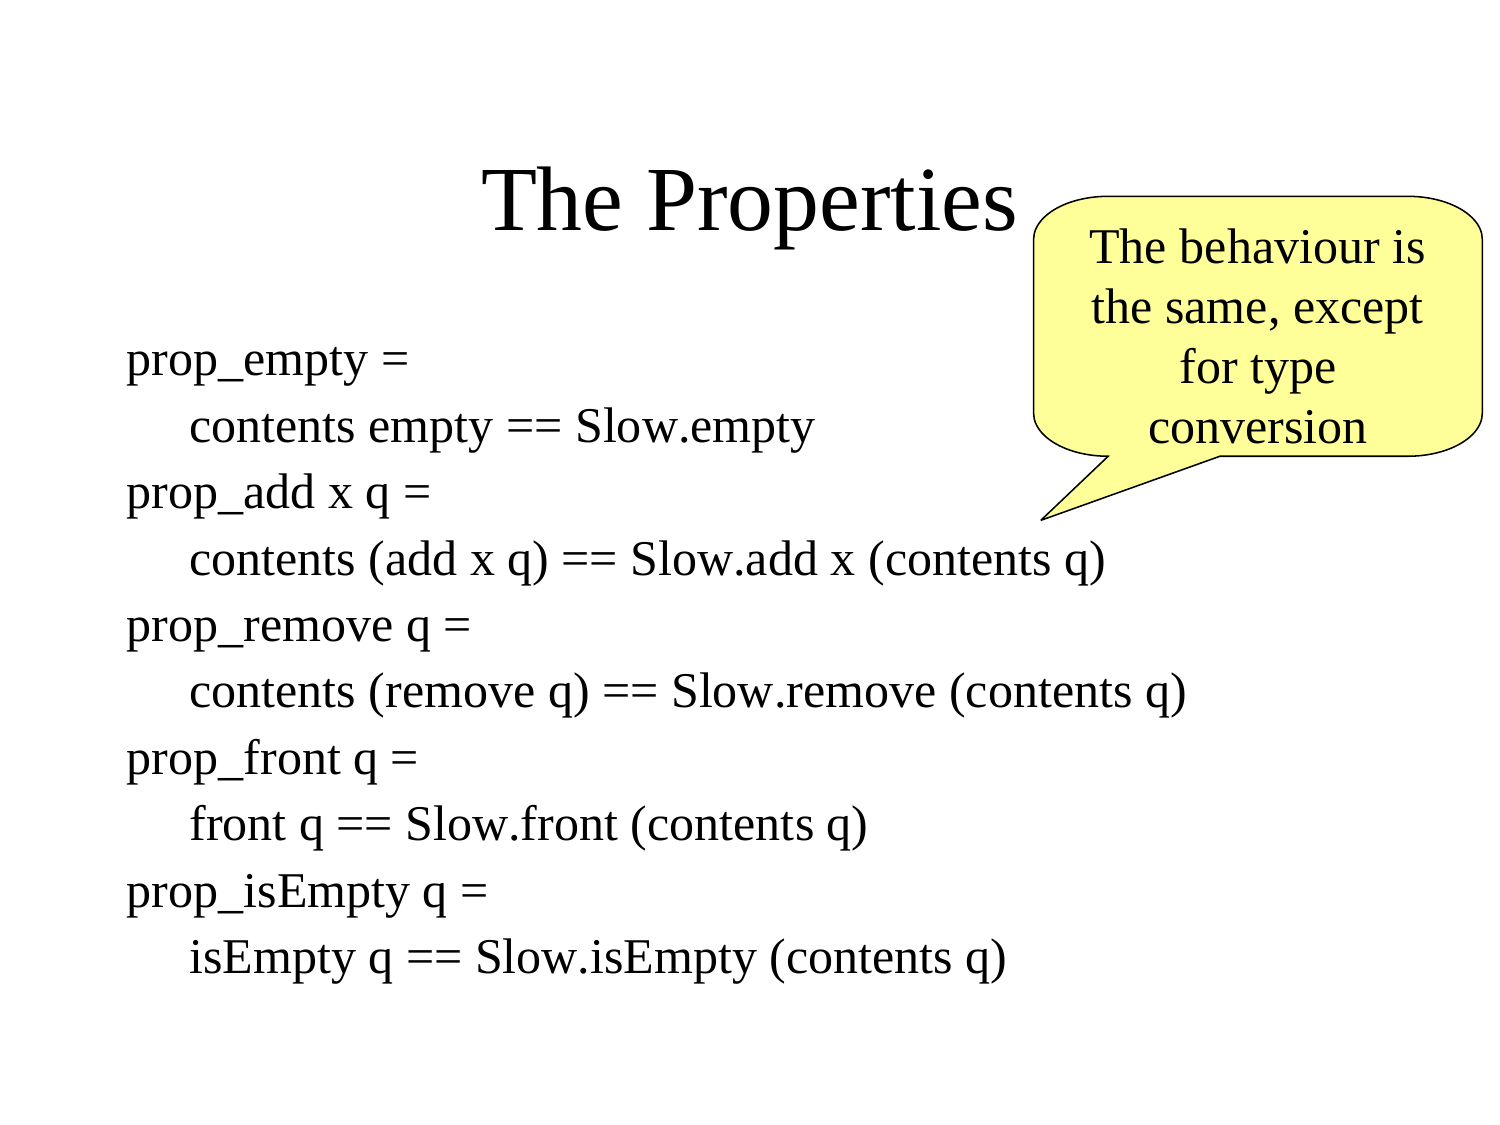

# The Properties
The behaviour is the same, except for type conversion
prop_empty =
 contents empty == Slow.empty
prop_add x q =
 contents (add x q) == Slow.add x (contents q)
prop_remove q =
 contents (remove q) == Slow.remove (contents q)
prop_front q =
 front q == Slow.front (contents q)
prop_isEmpty q =
 isEmpty q == Slow.isEmpty (contents q)